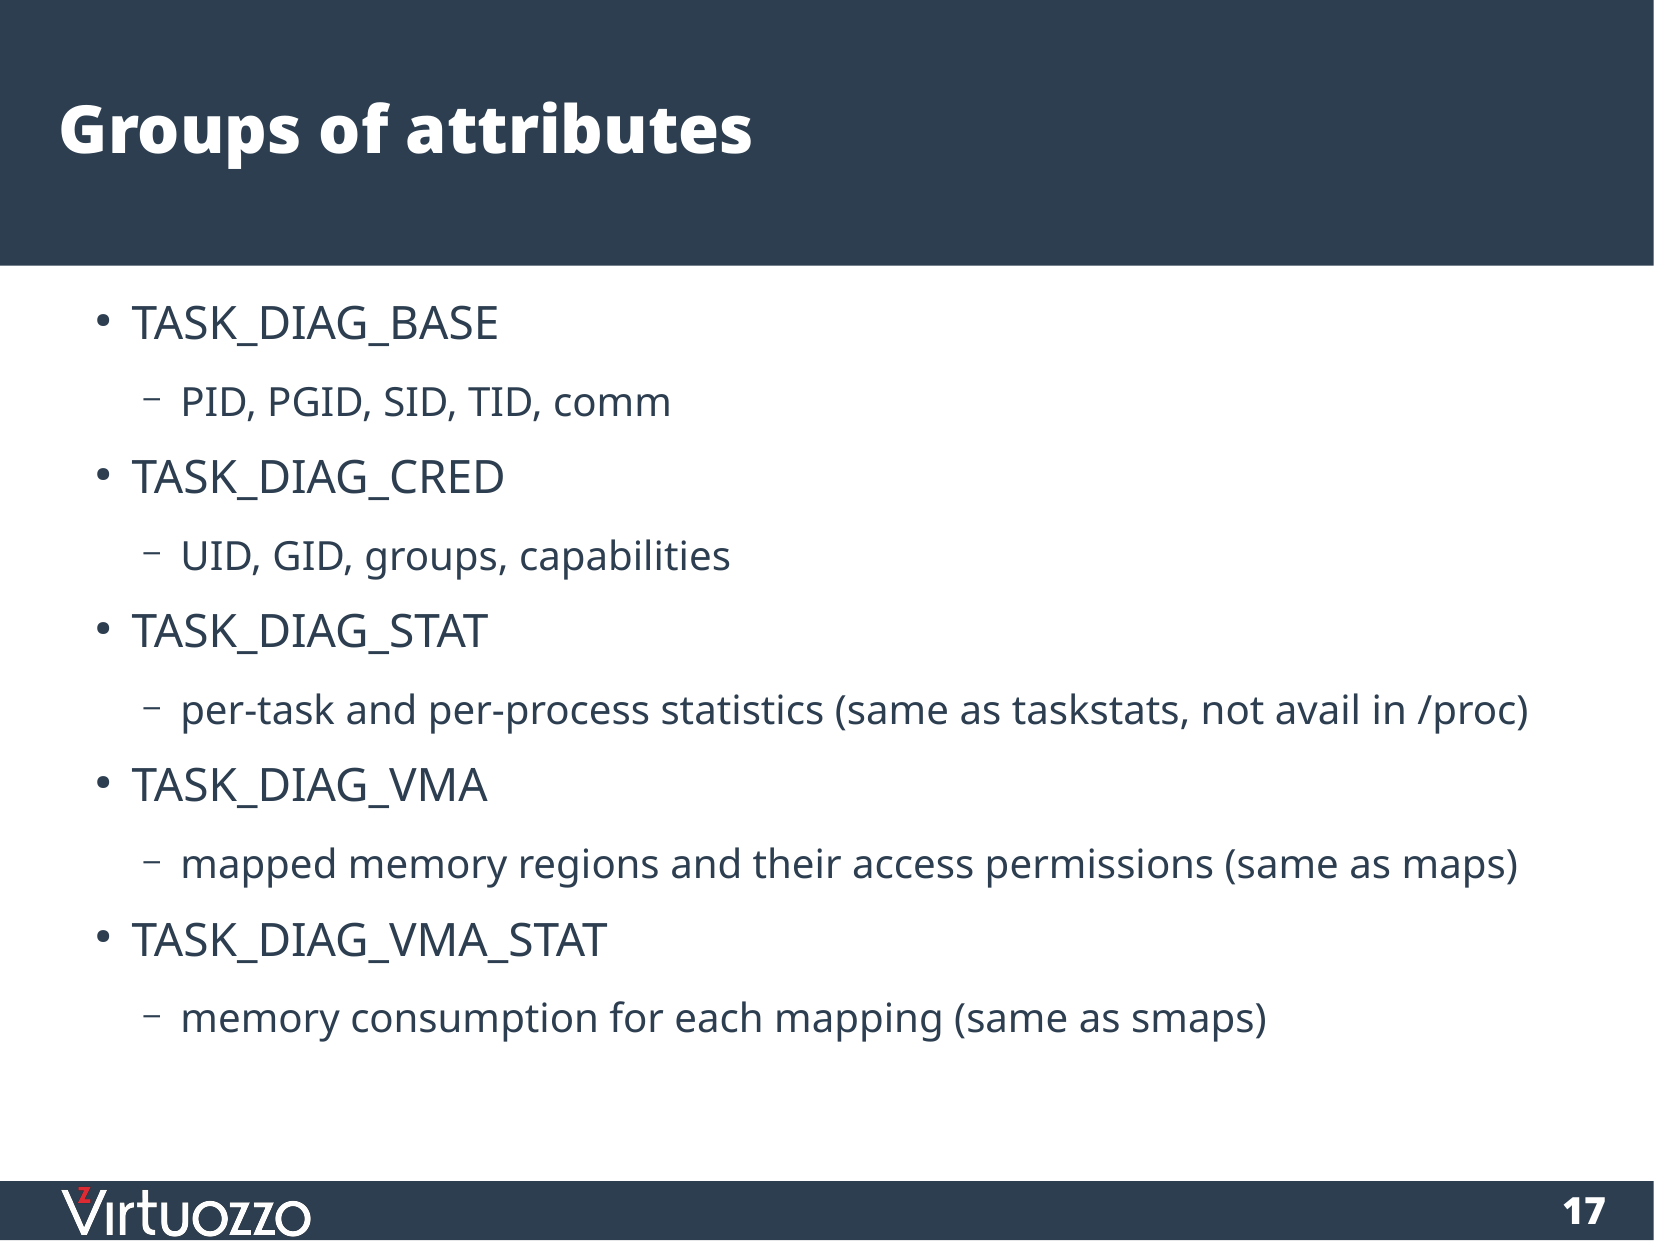

# Groups of attributes
TASK_DIAG_BASE
PID, PGID, SID, TID, comm
TASK_DIAG_CRED
UID, GID, groups, capabilities
TASK_DIAG_STAT
per-task and per-process statistics (same as taskstats, not avail in /proc)
TASK_DIAG_VMA
mapped memory regions and their access permissions (same as maps)
TASK_DIAG_VMA_STAT
memory consumption for each mapping (same as smaps)
17